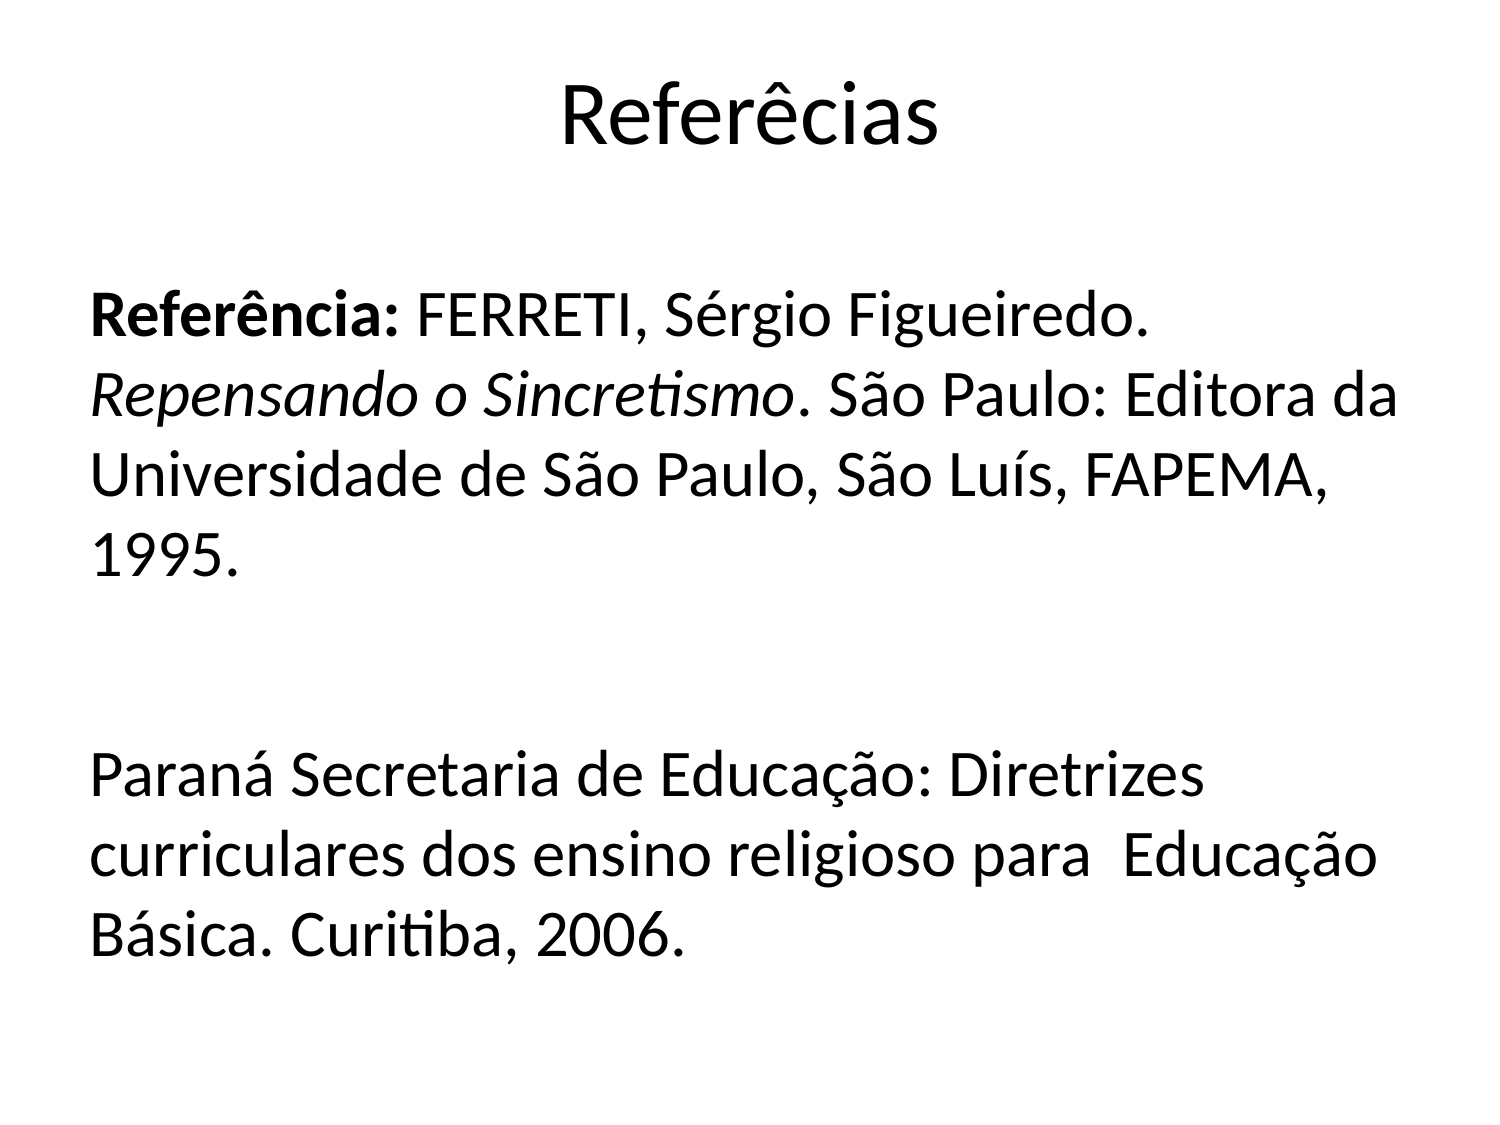

# Referêcias
Referência: FERRETI, Sérgio Figueiredo. Repensando o Sincretismo. São Paulo: Editora da Universidade de São Paulo, São Luís, FAPEMA, 1995.
Paraná Secretaria de Educação: Diretrizes curriculares dos ensino religioso para Educação Básica. Curitiba, 2006.